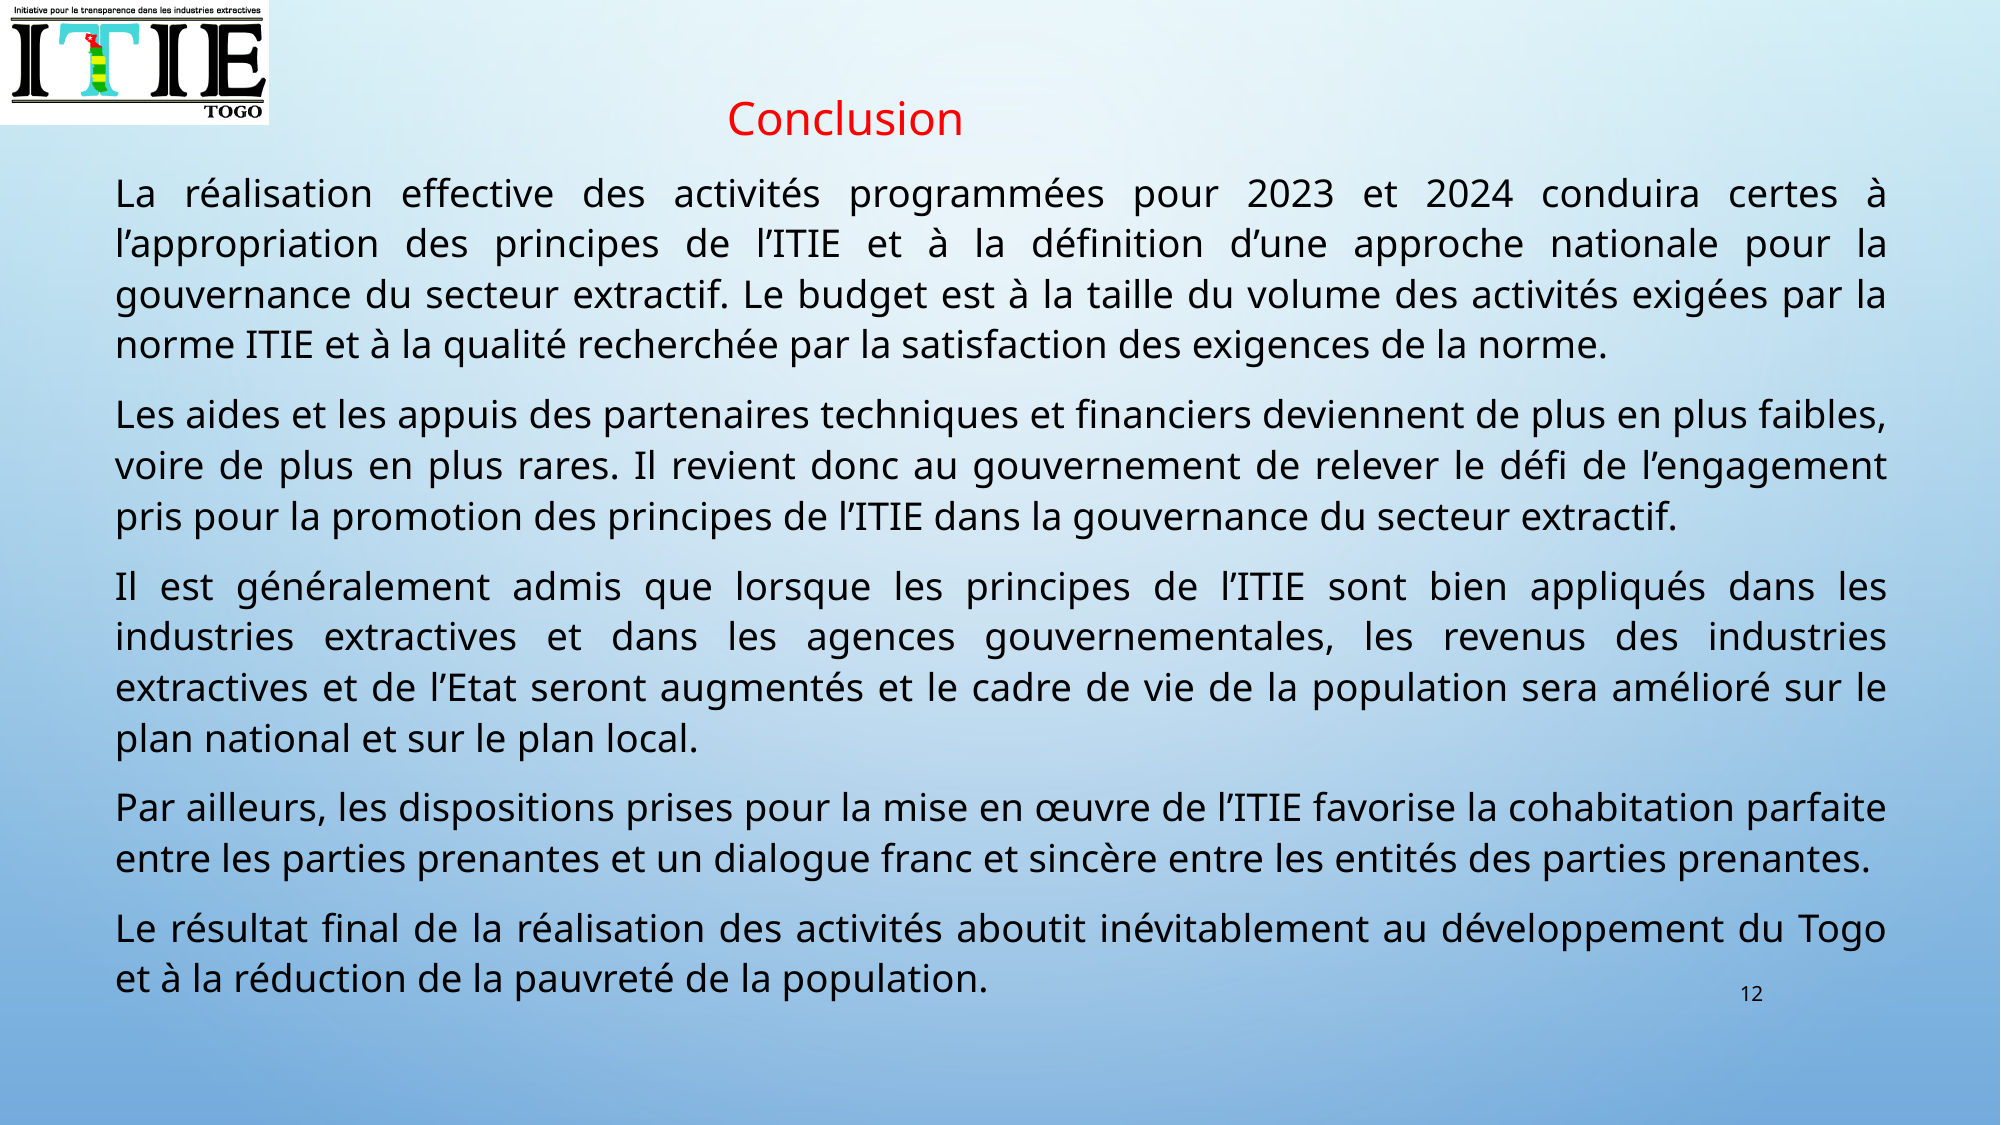

# Conclusion
La réalisation effective des activités programmées pour 2023 et 2024 conduira certes à l’appropriation des principes de l’ITIE et à la définition d’une approche nationale pour la gouvernance du secteur extractif. Le budget est à la taille du volume des activités exigées par la norme ITIE et à la qualité recherchée par la satisfaction des exigences de la norme.
Les aides et les appuis des partenaires techniques et financiers deviennent de plus en plus faibles, voire de plus en plus rares. Il revient donc au gouvernement de relever le défi de l’engagement pris pour la promotion des principes de l’ITIE dans la gouvernance du secteur extractif.
Il est généralement admis que lorsque les principes de l’ITIE sont bien appliqués dans les industries extractives et dans les agences gouvernementales, les revenus des industries extractives et de l’Etat seront augmentés et le cadre de vie de la population sera amélioré sur le plan national et sur le plan local.
Par ailleurs, les dispositions prises pour la mise en œuvre de l’ITIE favorise la cohabitation parfaite entre les parties prenantes et un dialogue franc et sincère entre les entités des parties prenantes.
Le résultat final de la réalisation des activités aboutit inévitablement au développement du Togo et à la réduction de la pauvreté de la population.